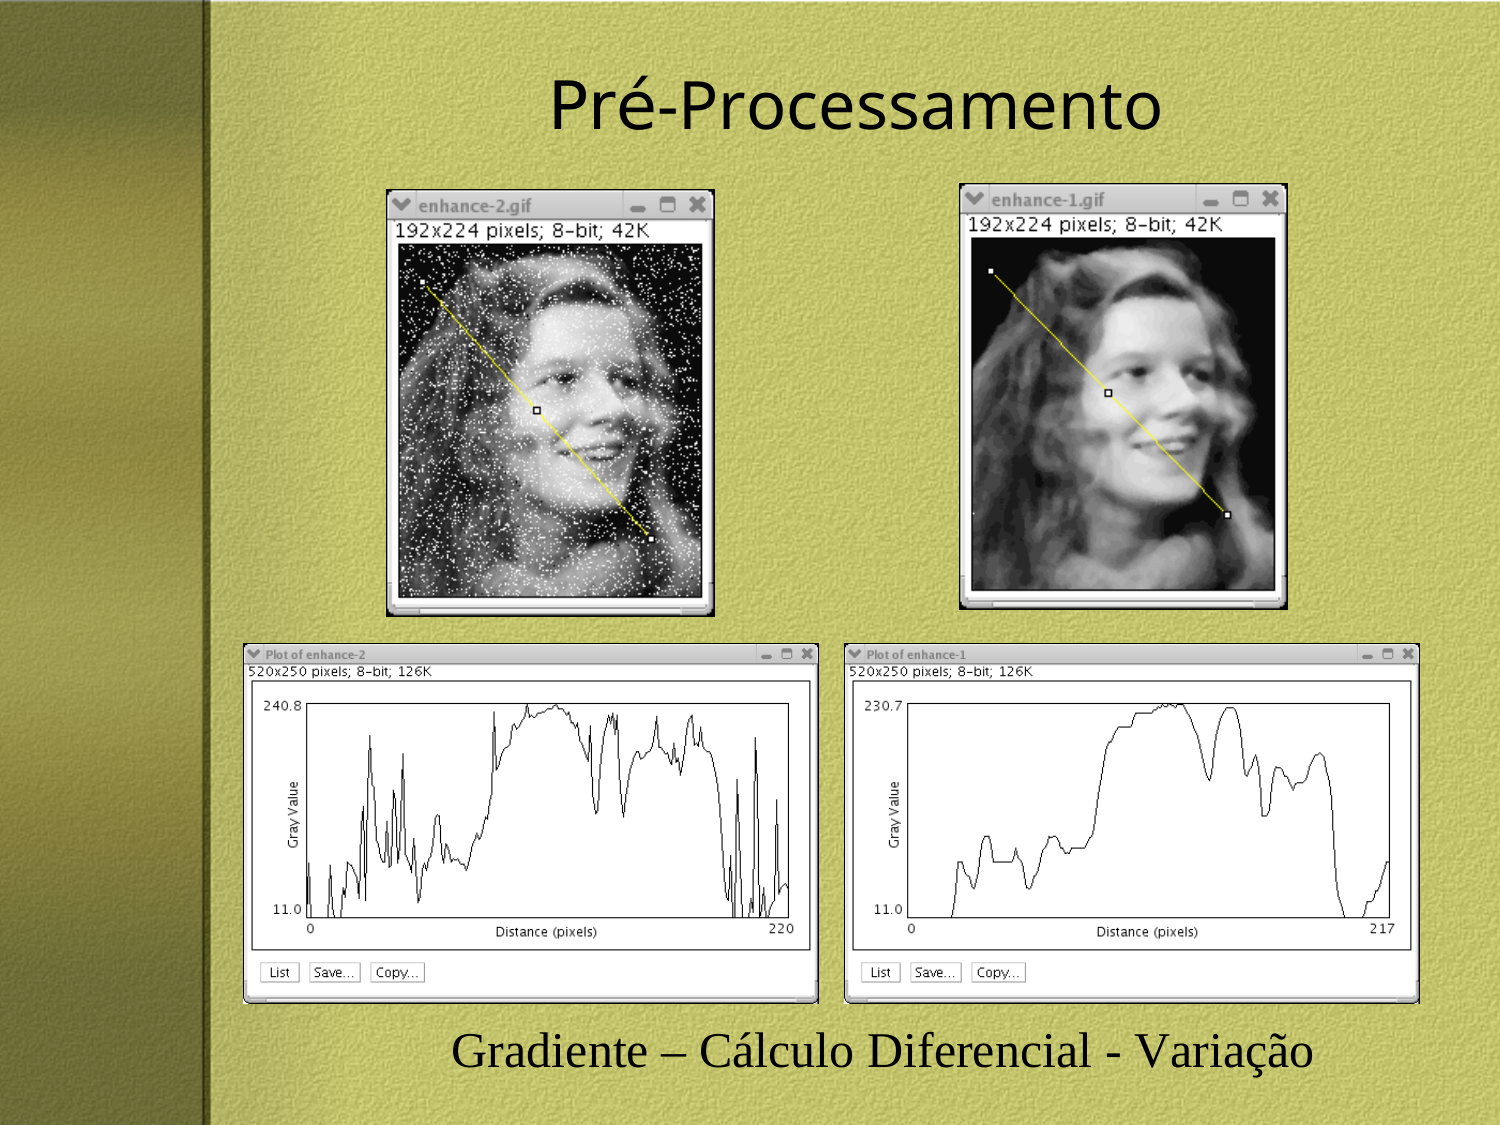

# Pré-Processamento
Gradiente – Cálculo Diferencial - Variação